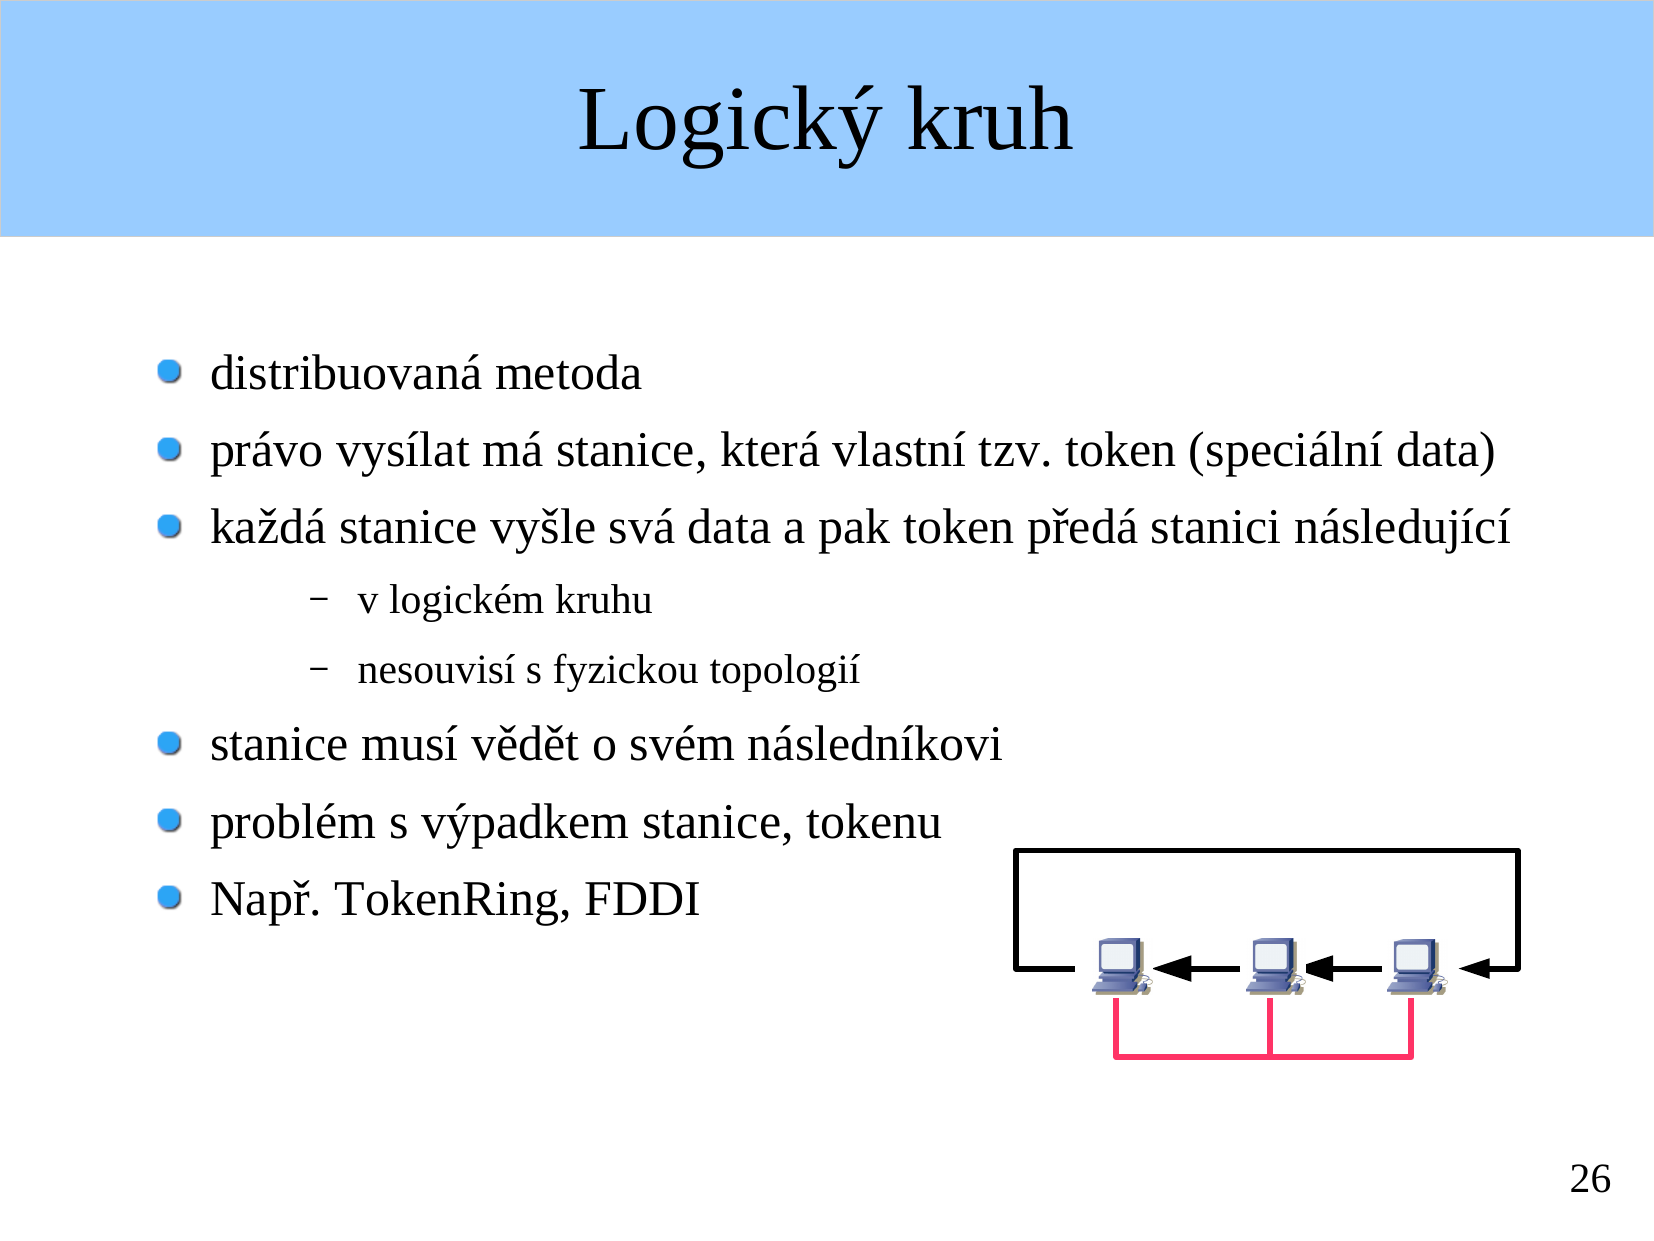

# Logický kruh
distribuovaná metoda
právo vysílat má stanice, která vlastní tzv. token (speciální data)
každá stanice vyšle svá data a pak token předá stanici následující
v logickém kruhu
nesouvisí s fyzickou topologií
stanice musí vědět o svém následníkovi
problém s výpadkem stanice, tokenu
Např. TokenRing, FDDI